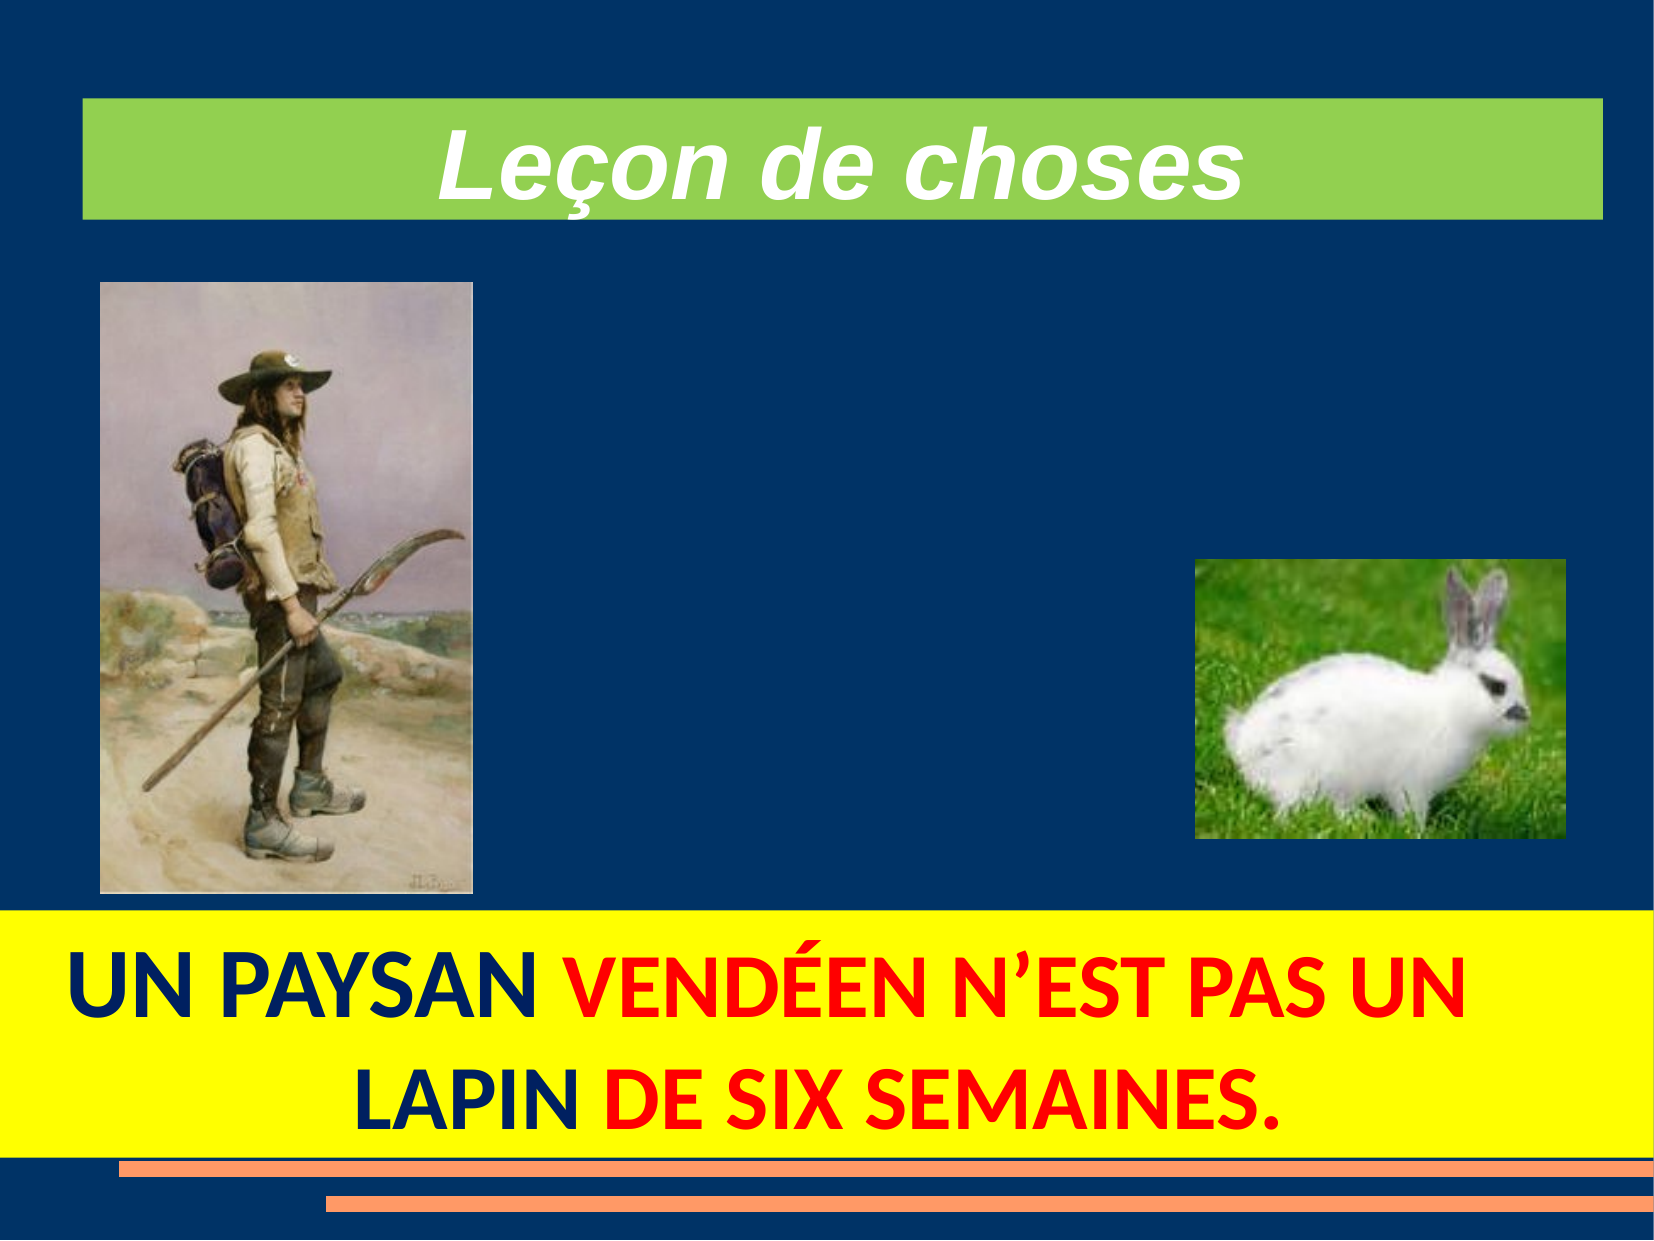

# Leçon de choses
UN PAYSAN VENDÉEN N’EST PAS UN LAPIN DE SIX SEMAINES.